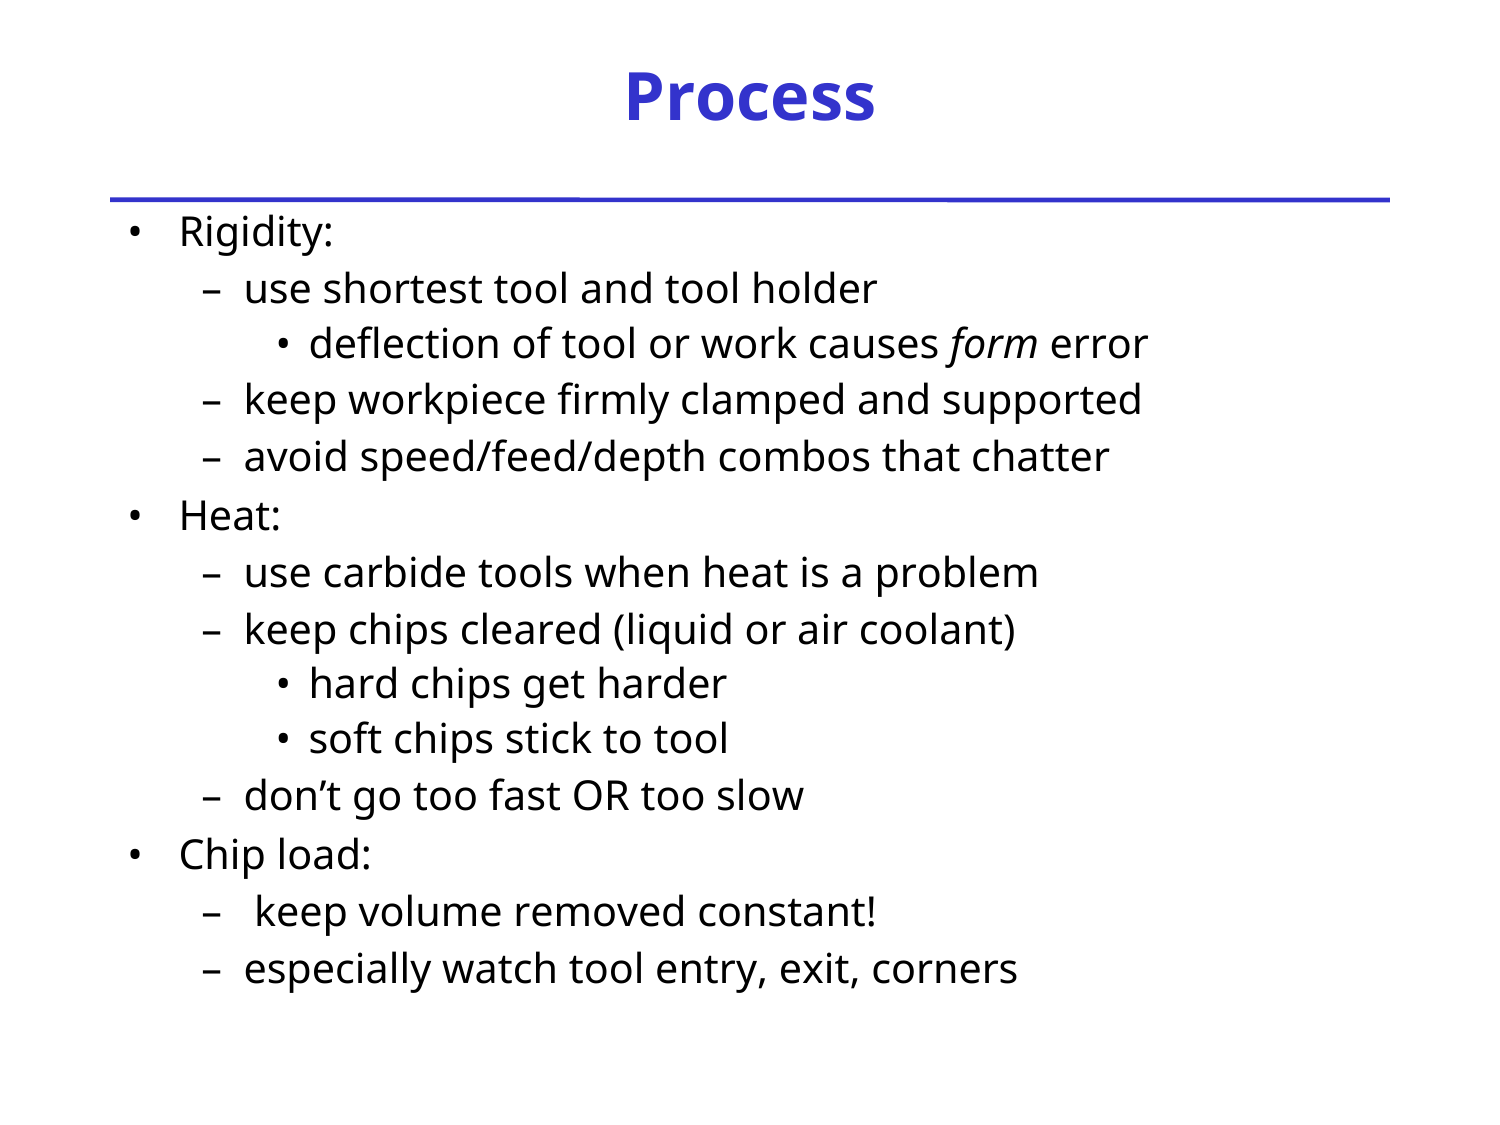

# Process
Rigidity:
use shortest tool and tool holder
deflection of tool or work causes form error
keep workpiece firmly clamped and supported
avoid speed/feed/depth combos that chatter
Heat:
use carbide tools when heat is a problem
keep chips cleared (liquid or air coolant)
hard chips get harder
soft chips stick to tool
don’t go too fast OR too slow
Chip load:
 keep volume removed constant!
especially watch tool entry, exit, corners